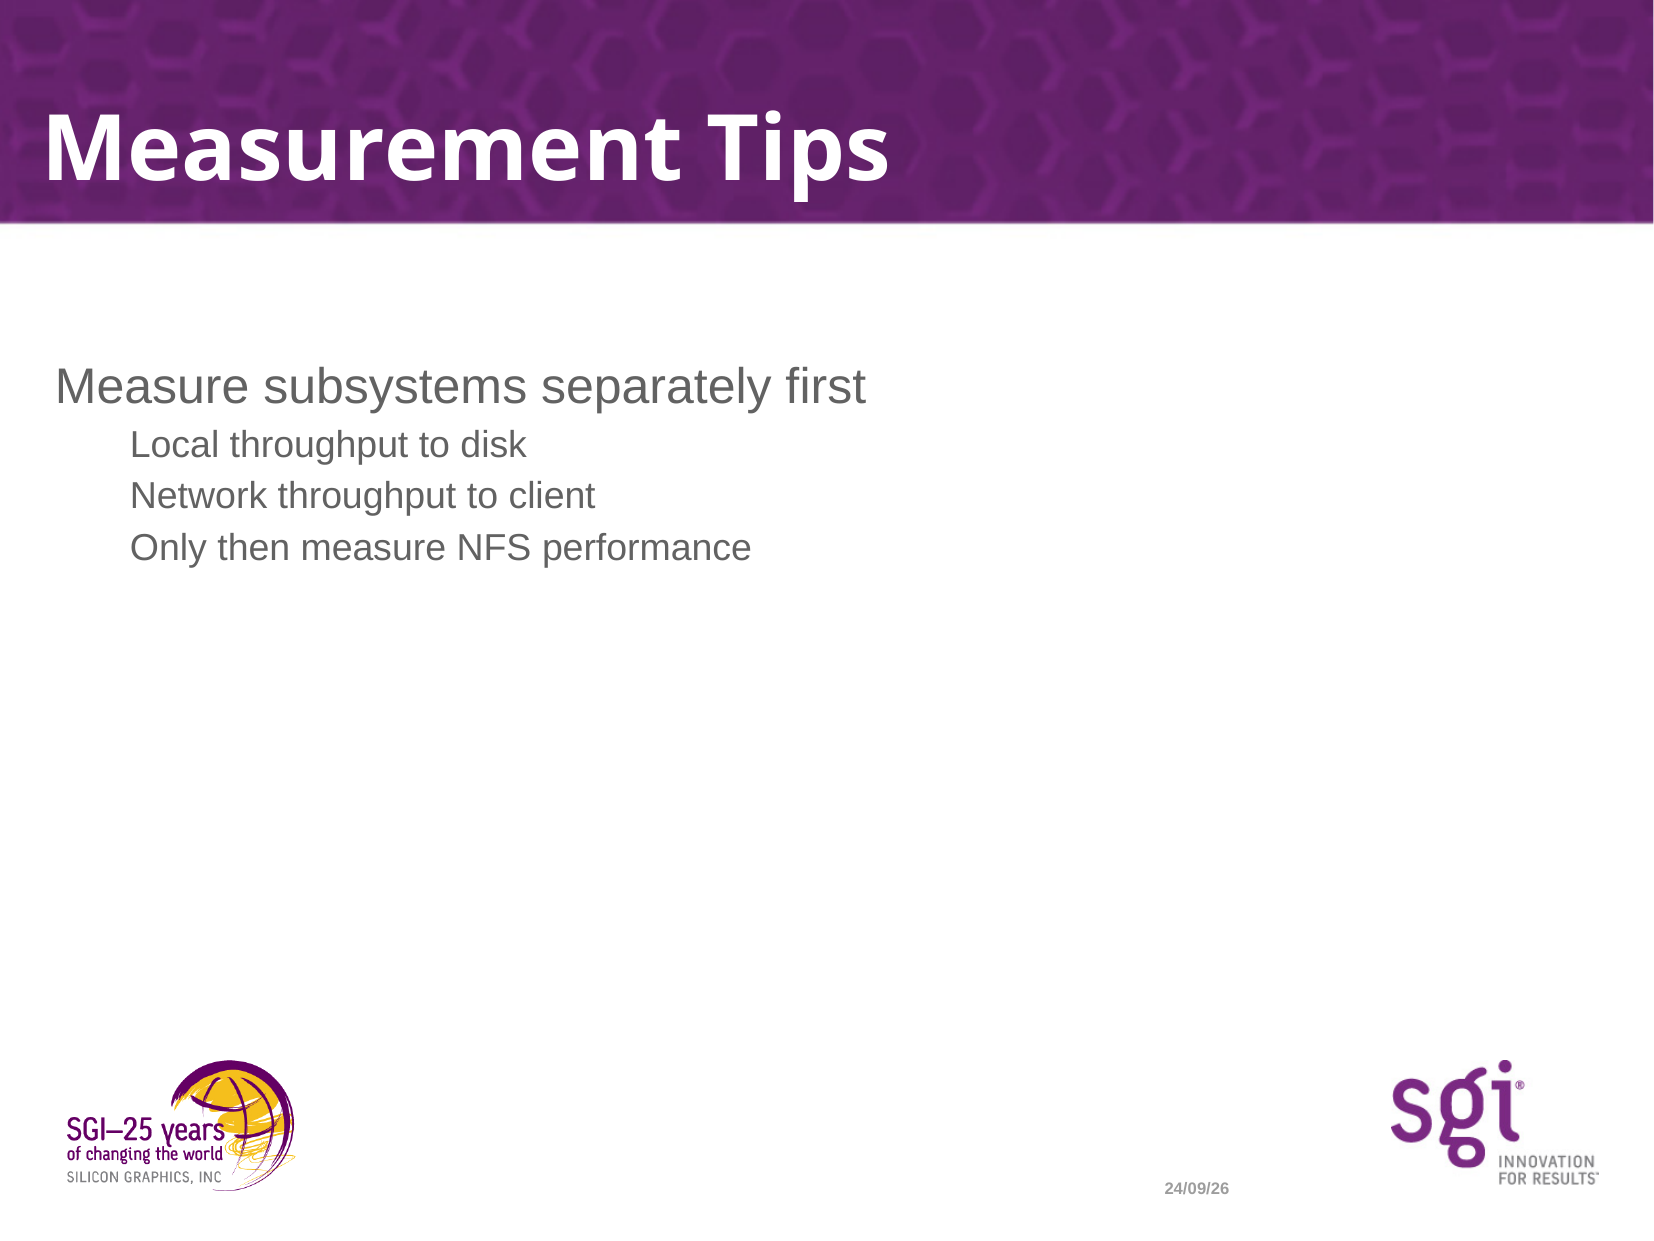

# Measurement Tips
Measure subsystems separately first
Local throughput to disk
Network throughput to client
Only then measure NFS performance